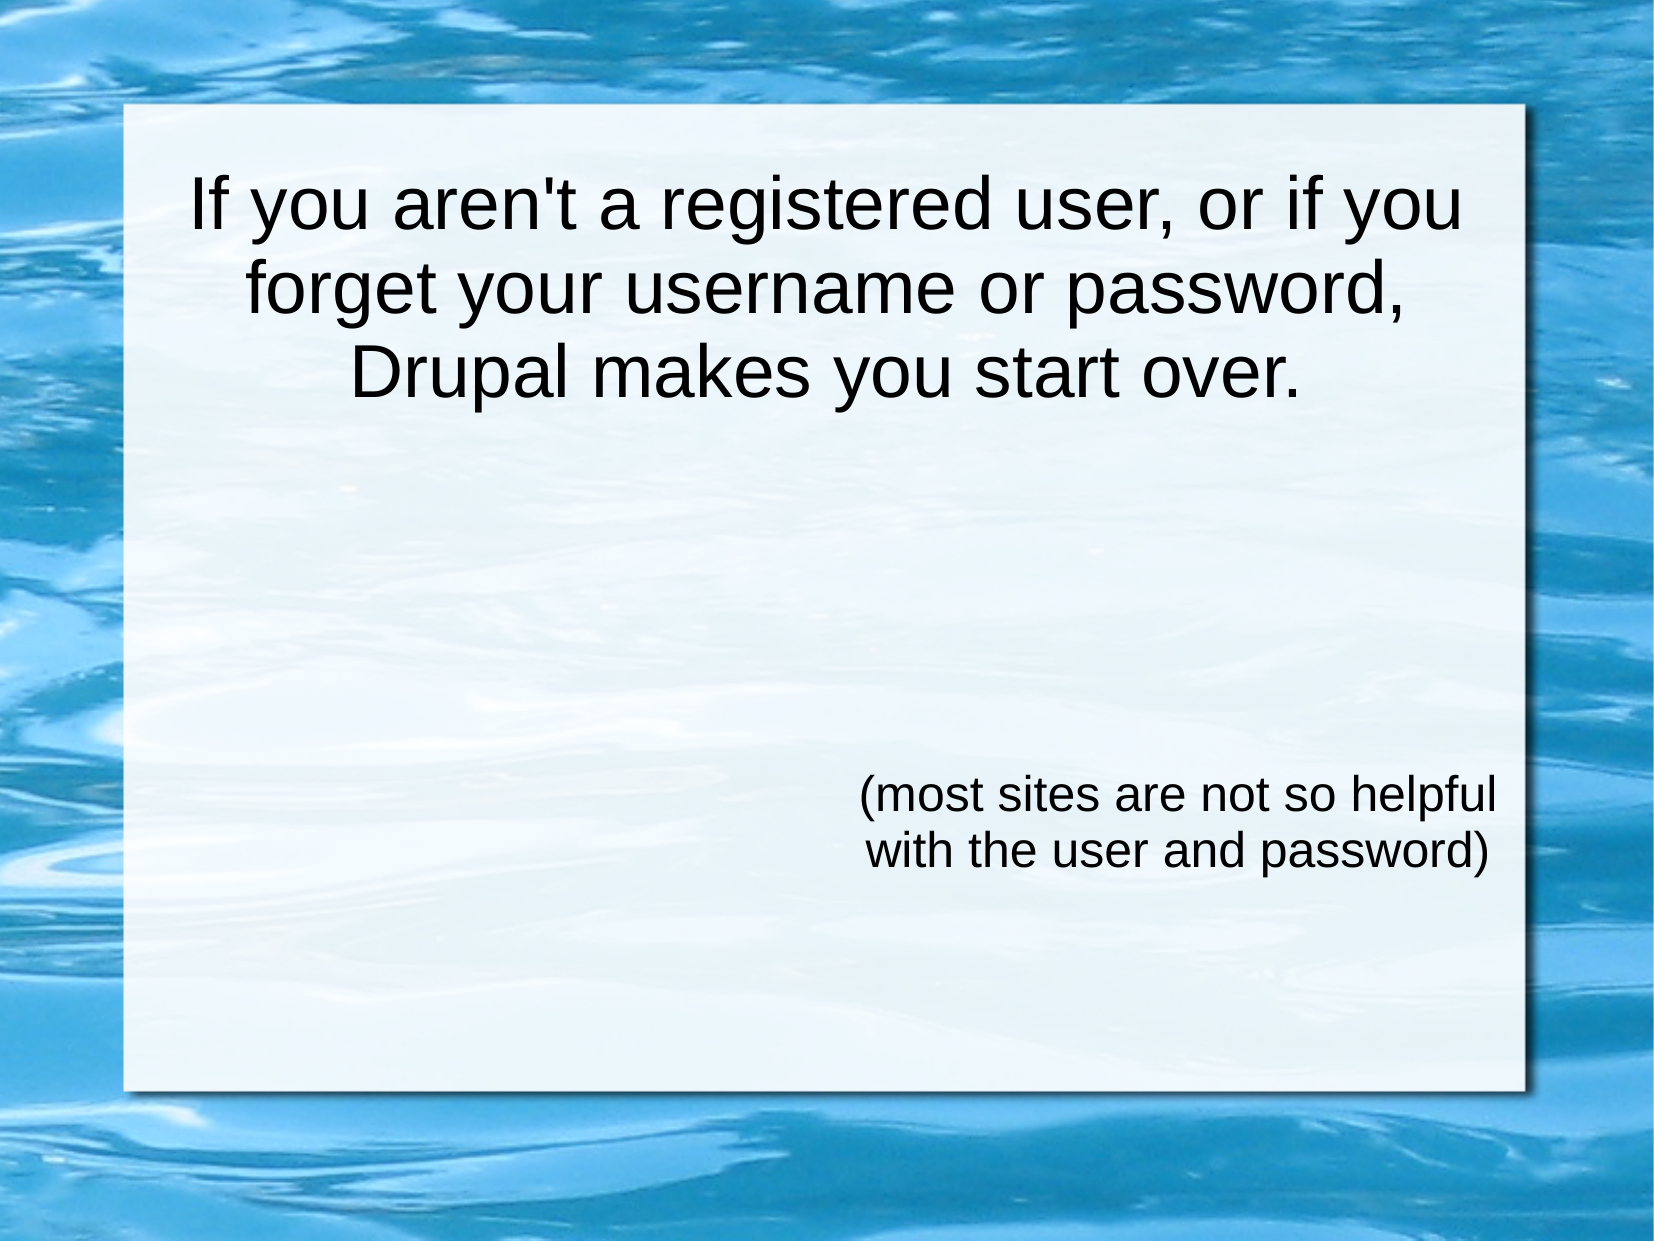

# If you aren't a registered user, or if you forget your username or password, Drupal makes you start over.
(most sites are not so helpful with the user and password)